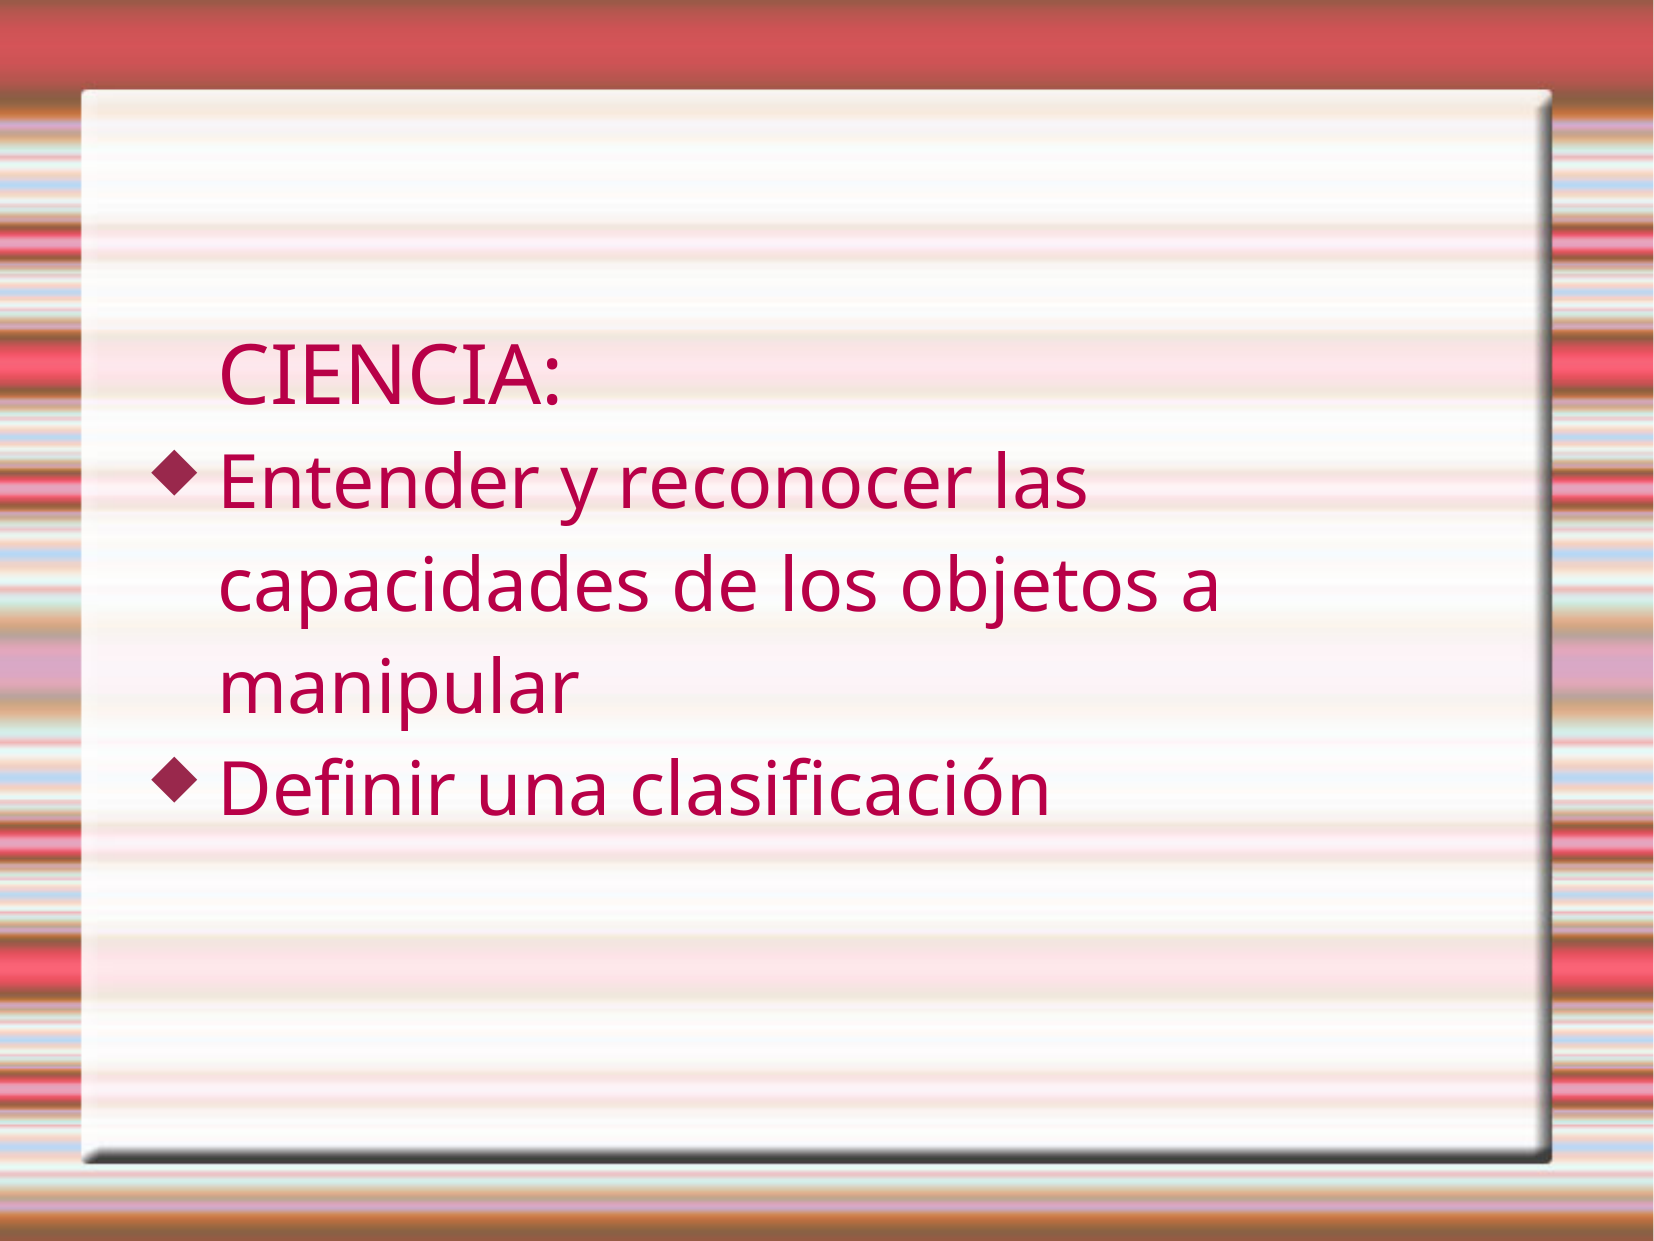

# CIENCIA:
Entender y reconocer las capacidades de los objetos a manipular
Definir una clasificación